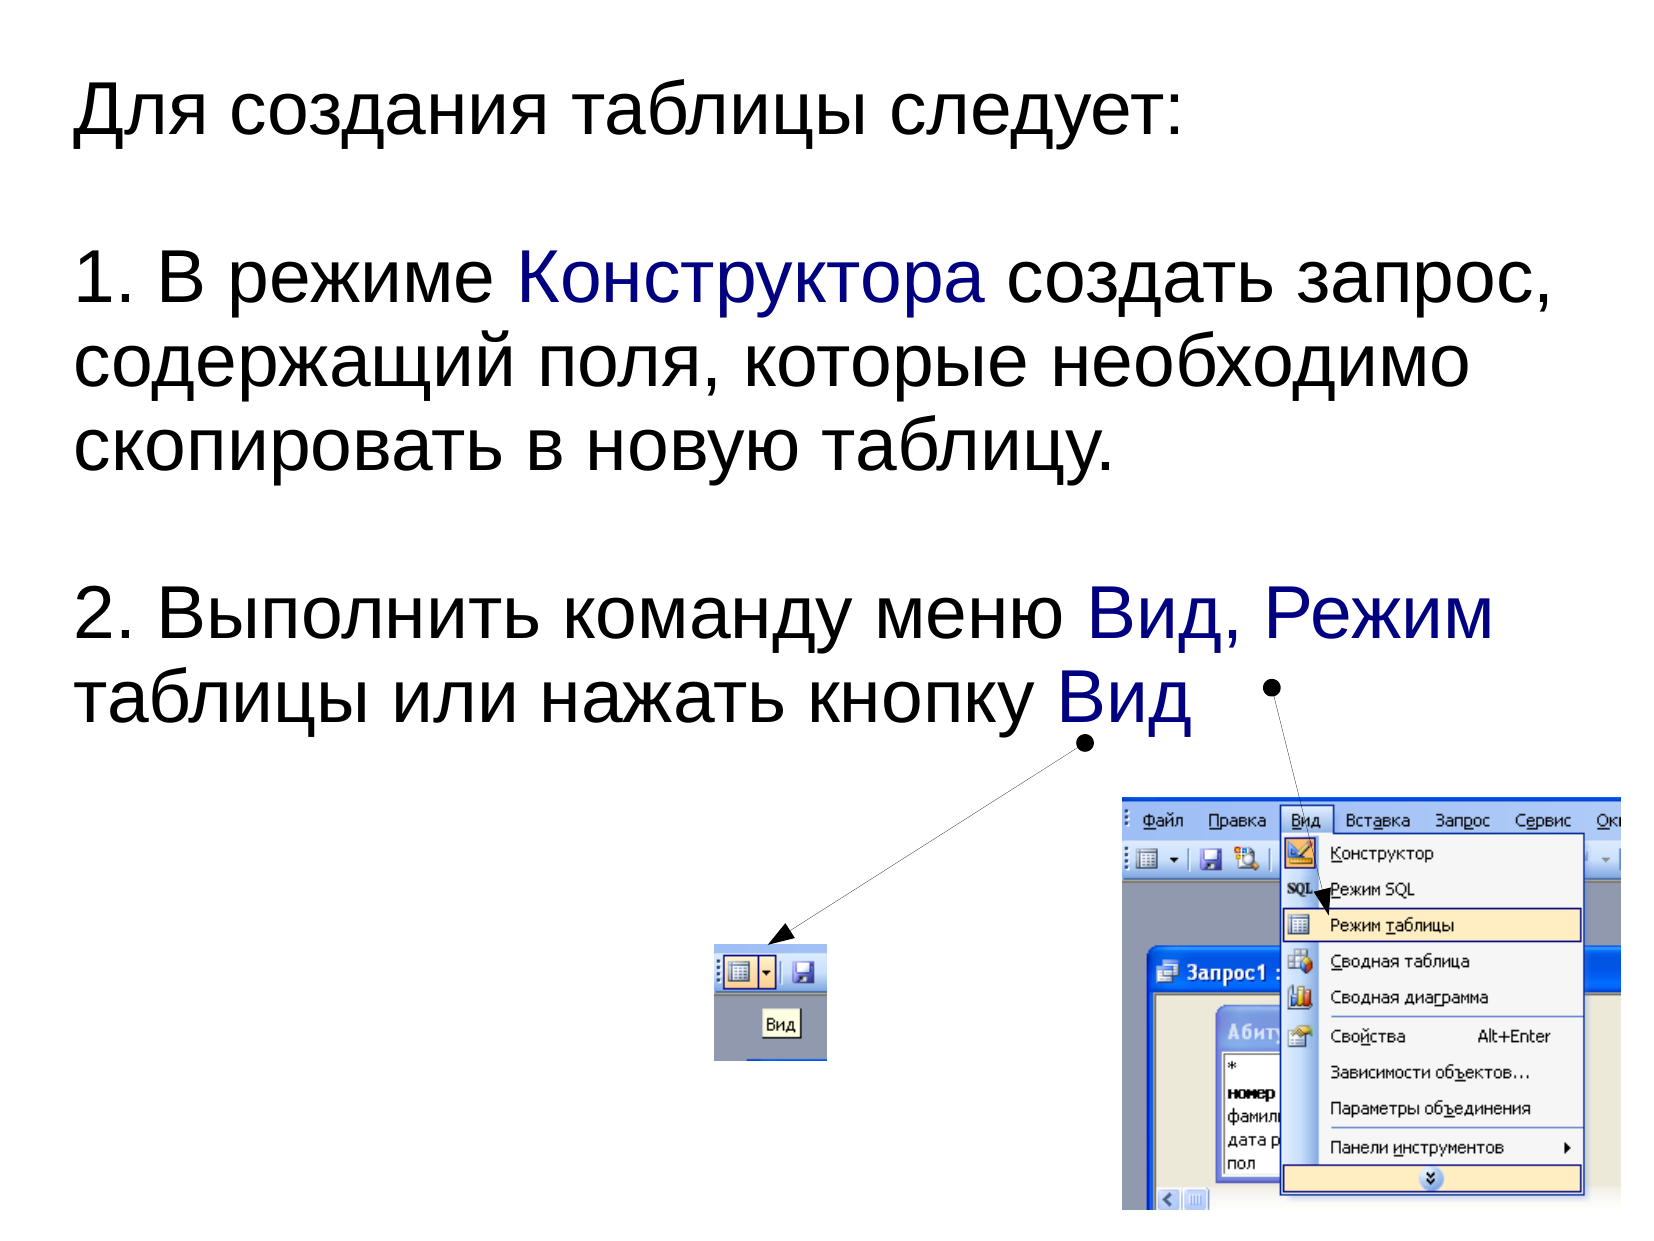

Для создания таблицы следует:
1. В режиме Конструктора создать запрос, содержащий поля, которые необходимо скопировать в новую таблицу.
2. Выполнить команду меню Вид, Режим таблицы или нажать кнопку Вид